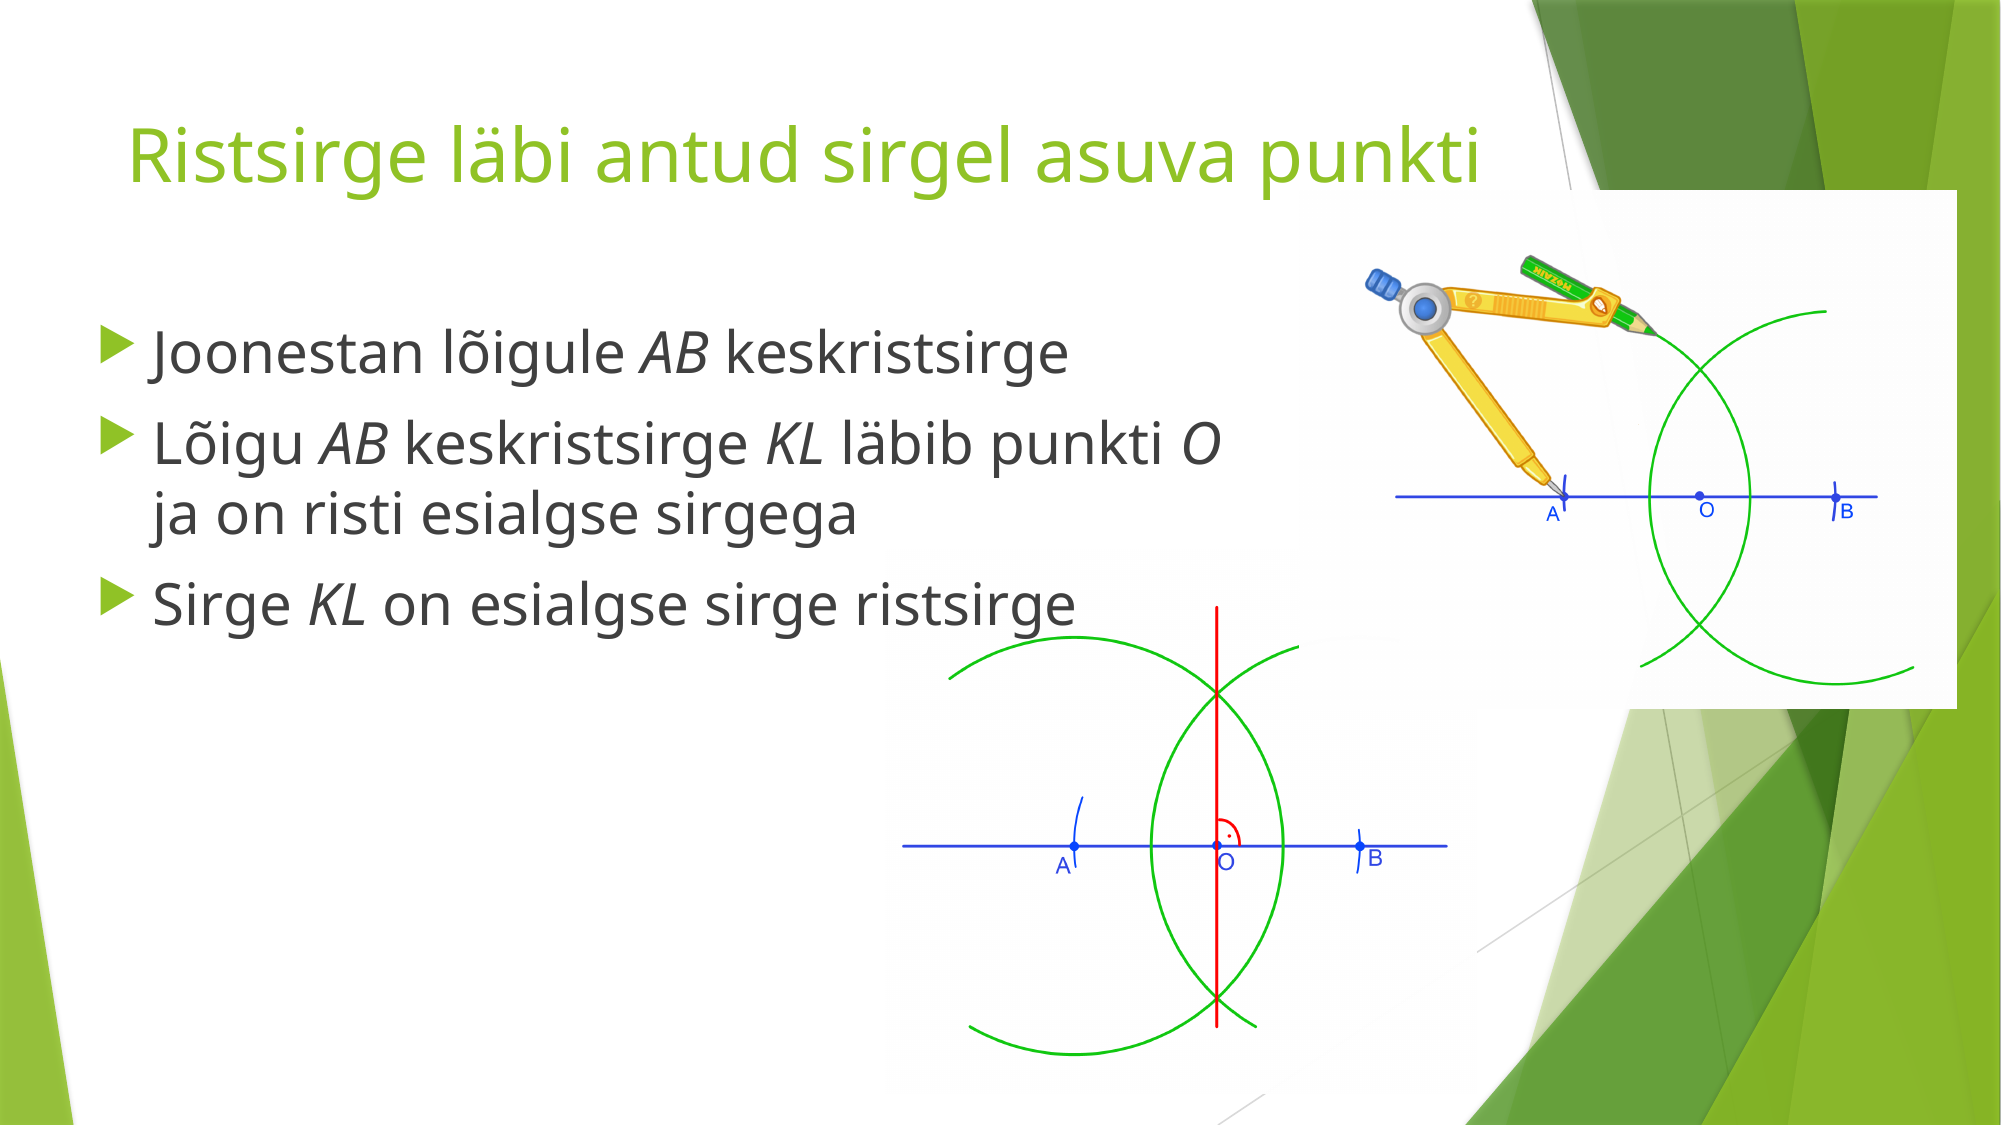

# Ristsirge läbi antud sirgel asuva punkti
Joonestan lõigule AB keskristsirge
Lõigu AB keskristsirge KL läbib punkti O ja on risti esialgse sirgega
Sirge KL on esialgse sirge ristsirge